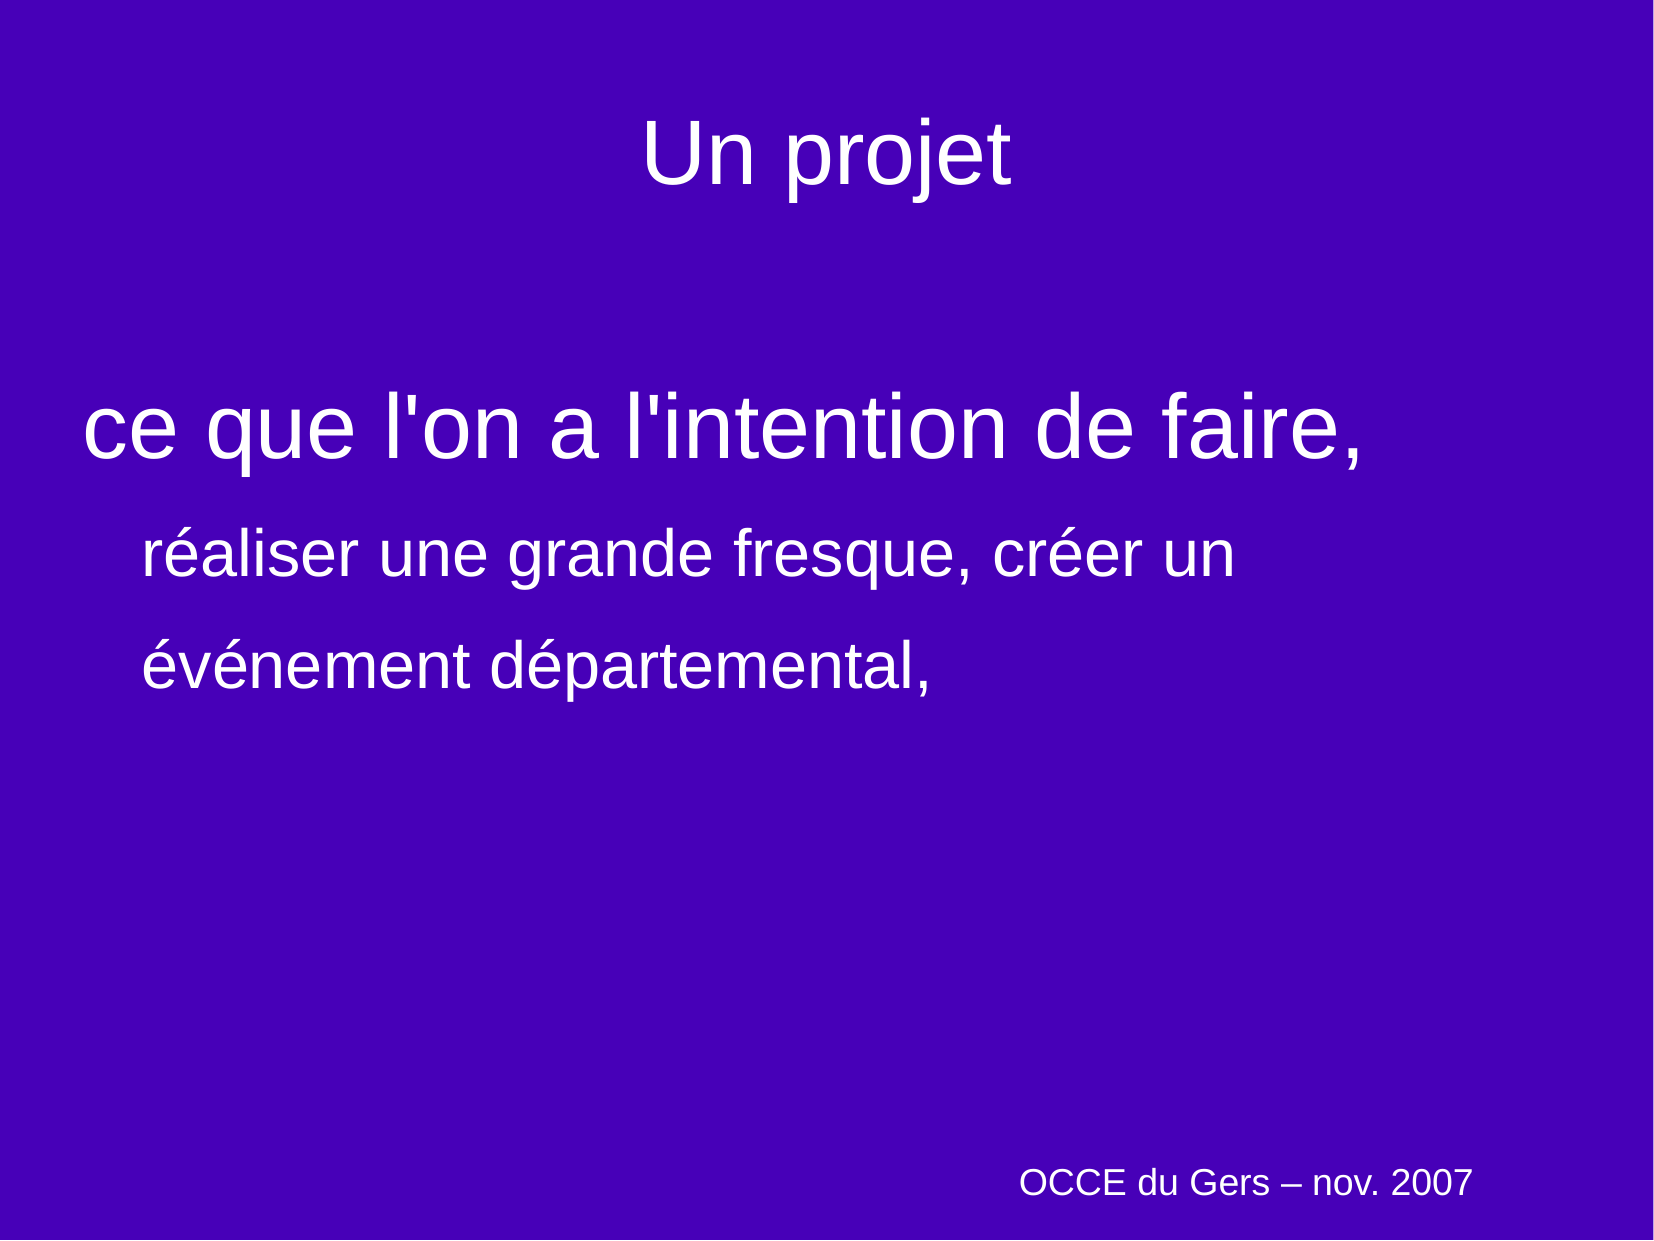

# Un projet
ce que l'on a l'intention de faire,
réaliser une grande fresque, créer un événement départemental,
OCCE du Gers – nov. 2007